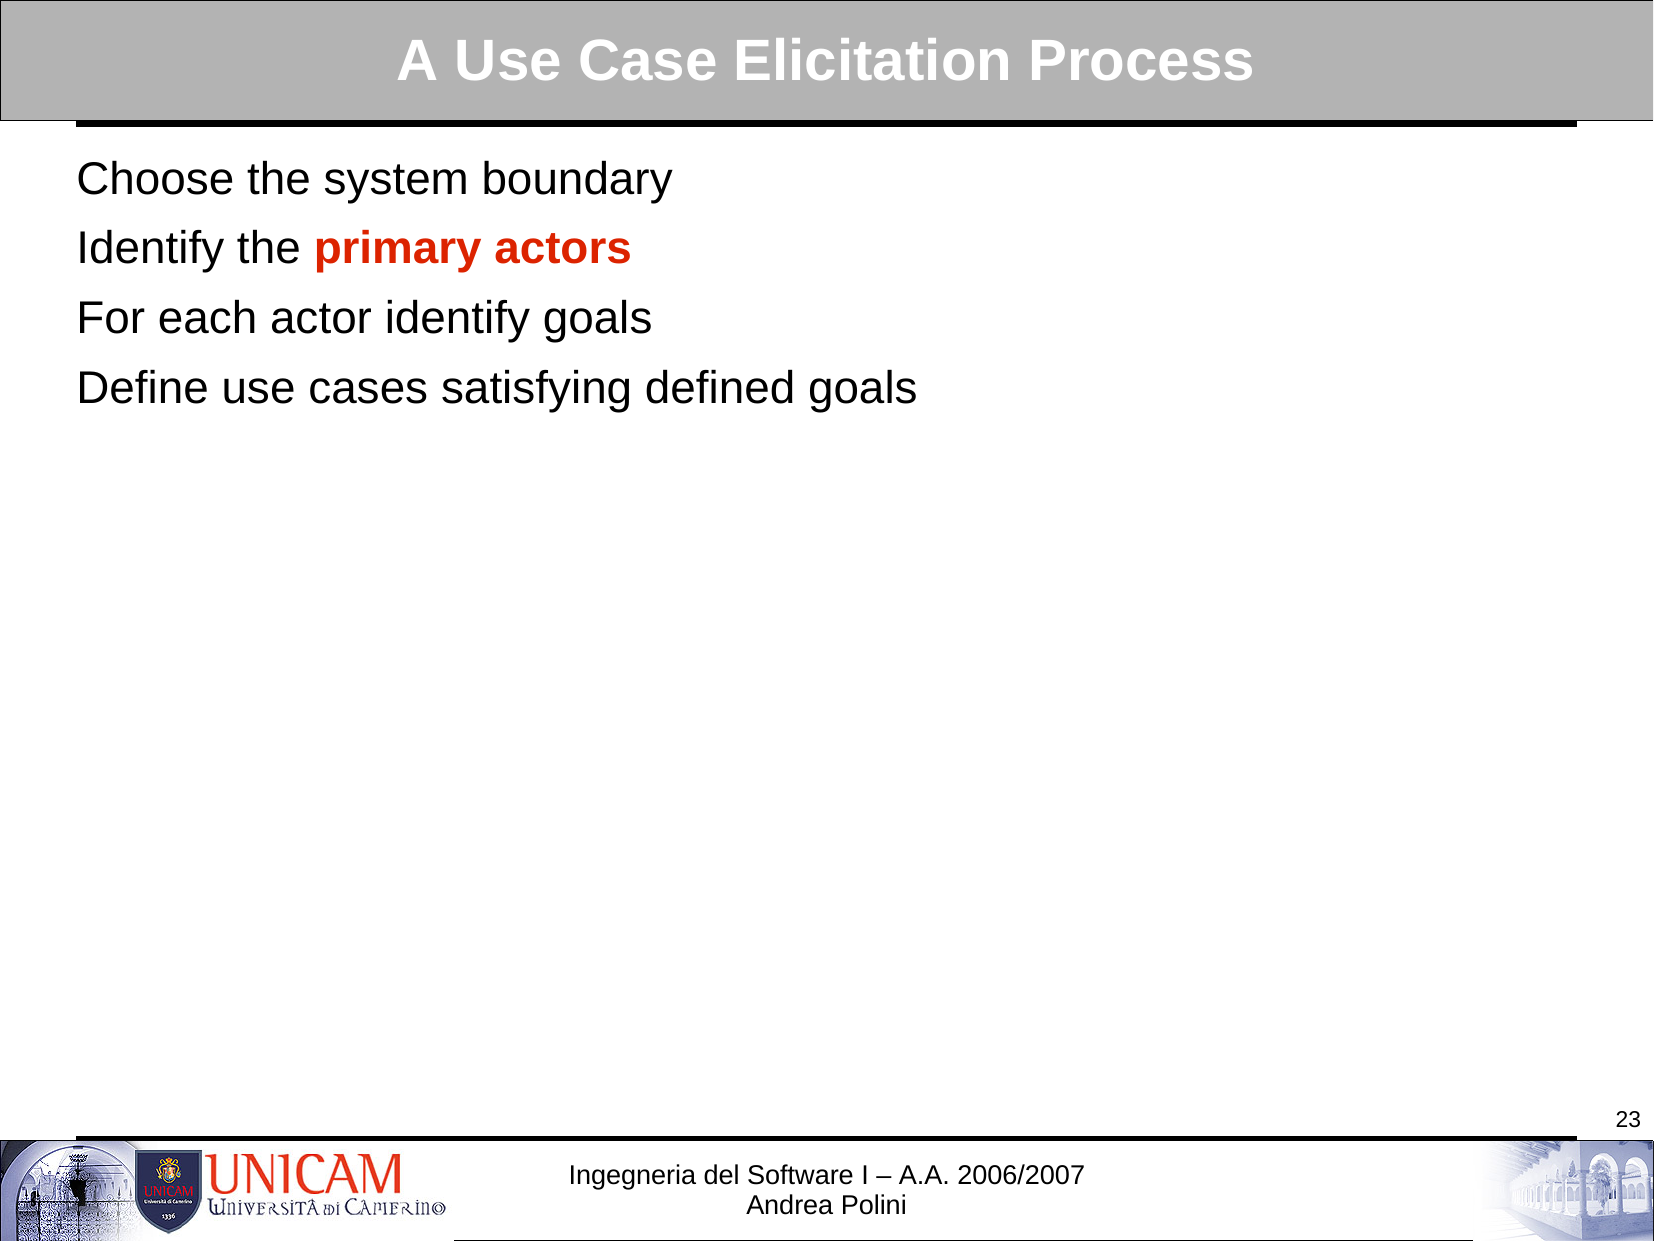

# A Use Case Elicitation Process
Choose the system boundary
Identify the primary actors
For each actor identify goals
Define use cases satisfying defined goals
23